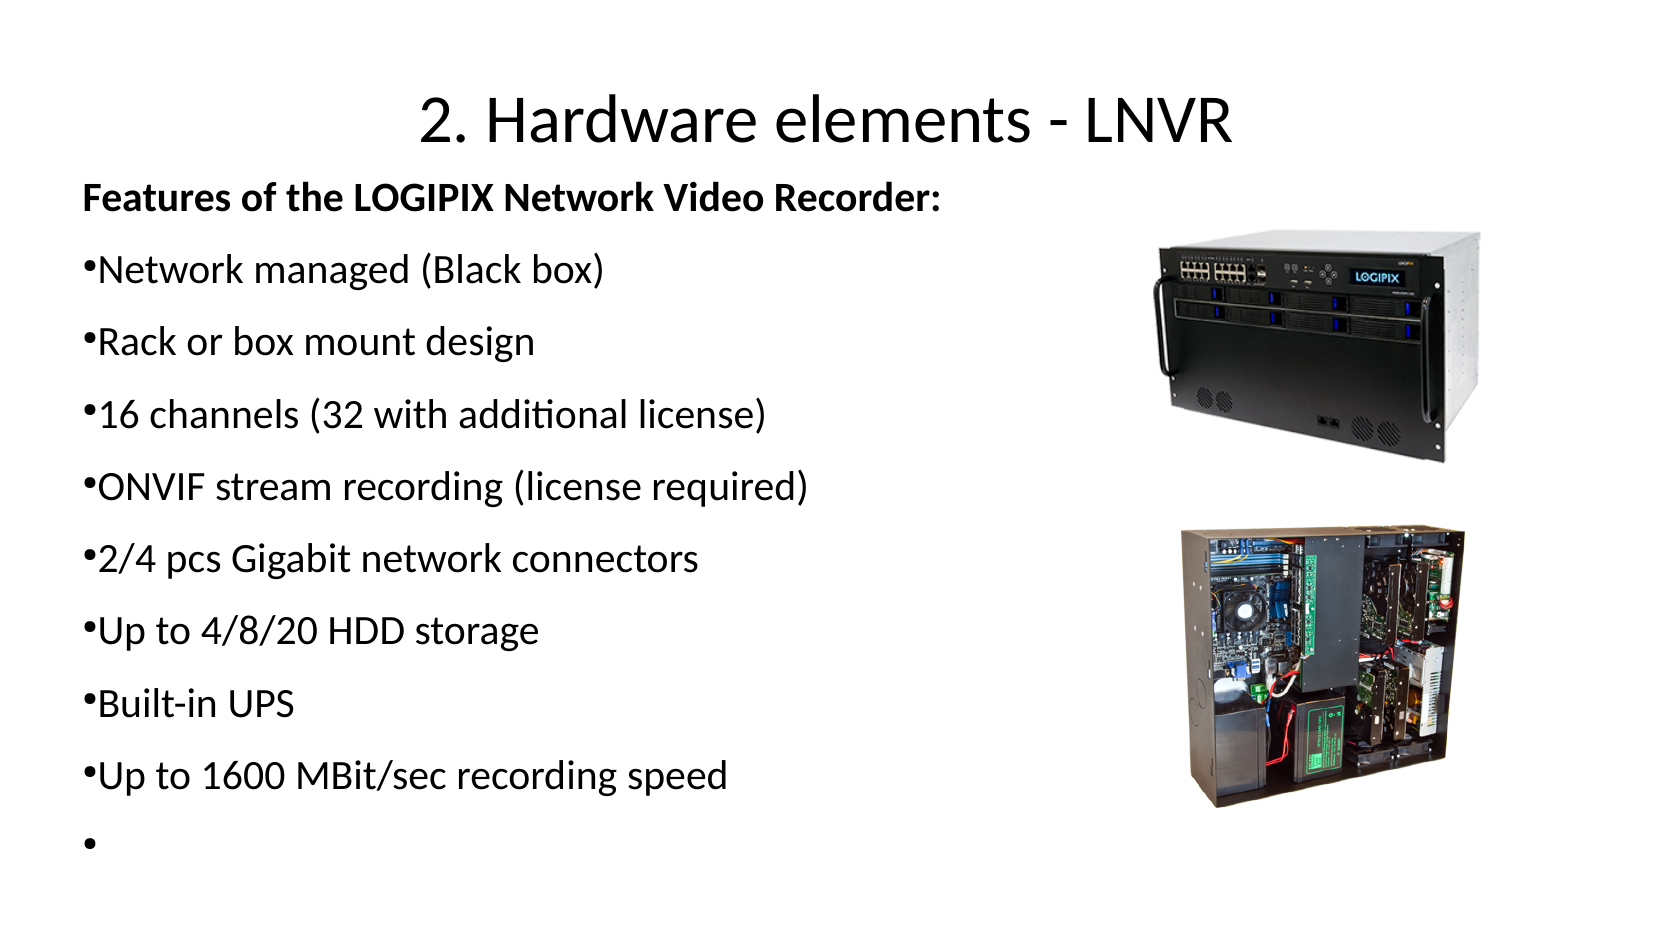

# 2. Hardware elements - LNVR
Features of the LOGIPIX Network Video Recorder:
Network managed (Black box)
Rack or box mount design
16 channels (32 with additional license)
ONVIF stream recording (license required)
2/4 pcs Gigabit network connectors
Up to 4/8/20 HDD storage
Built-in UPS
Up to 1600 MBit/sec recording speed